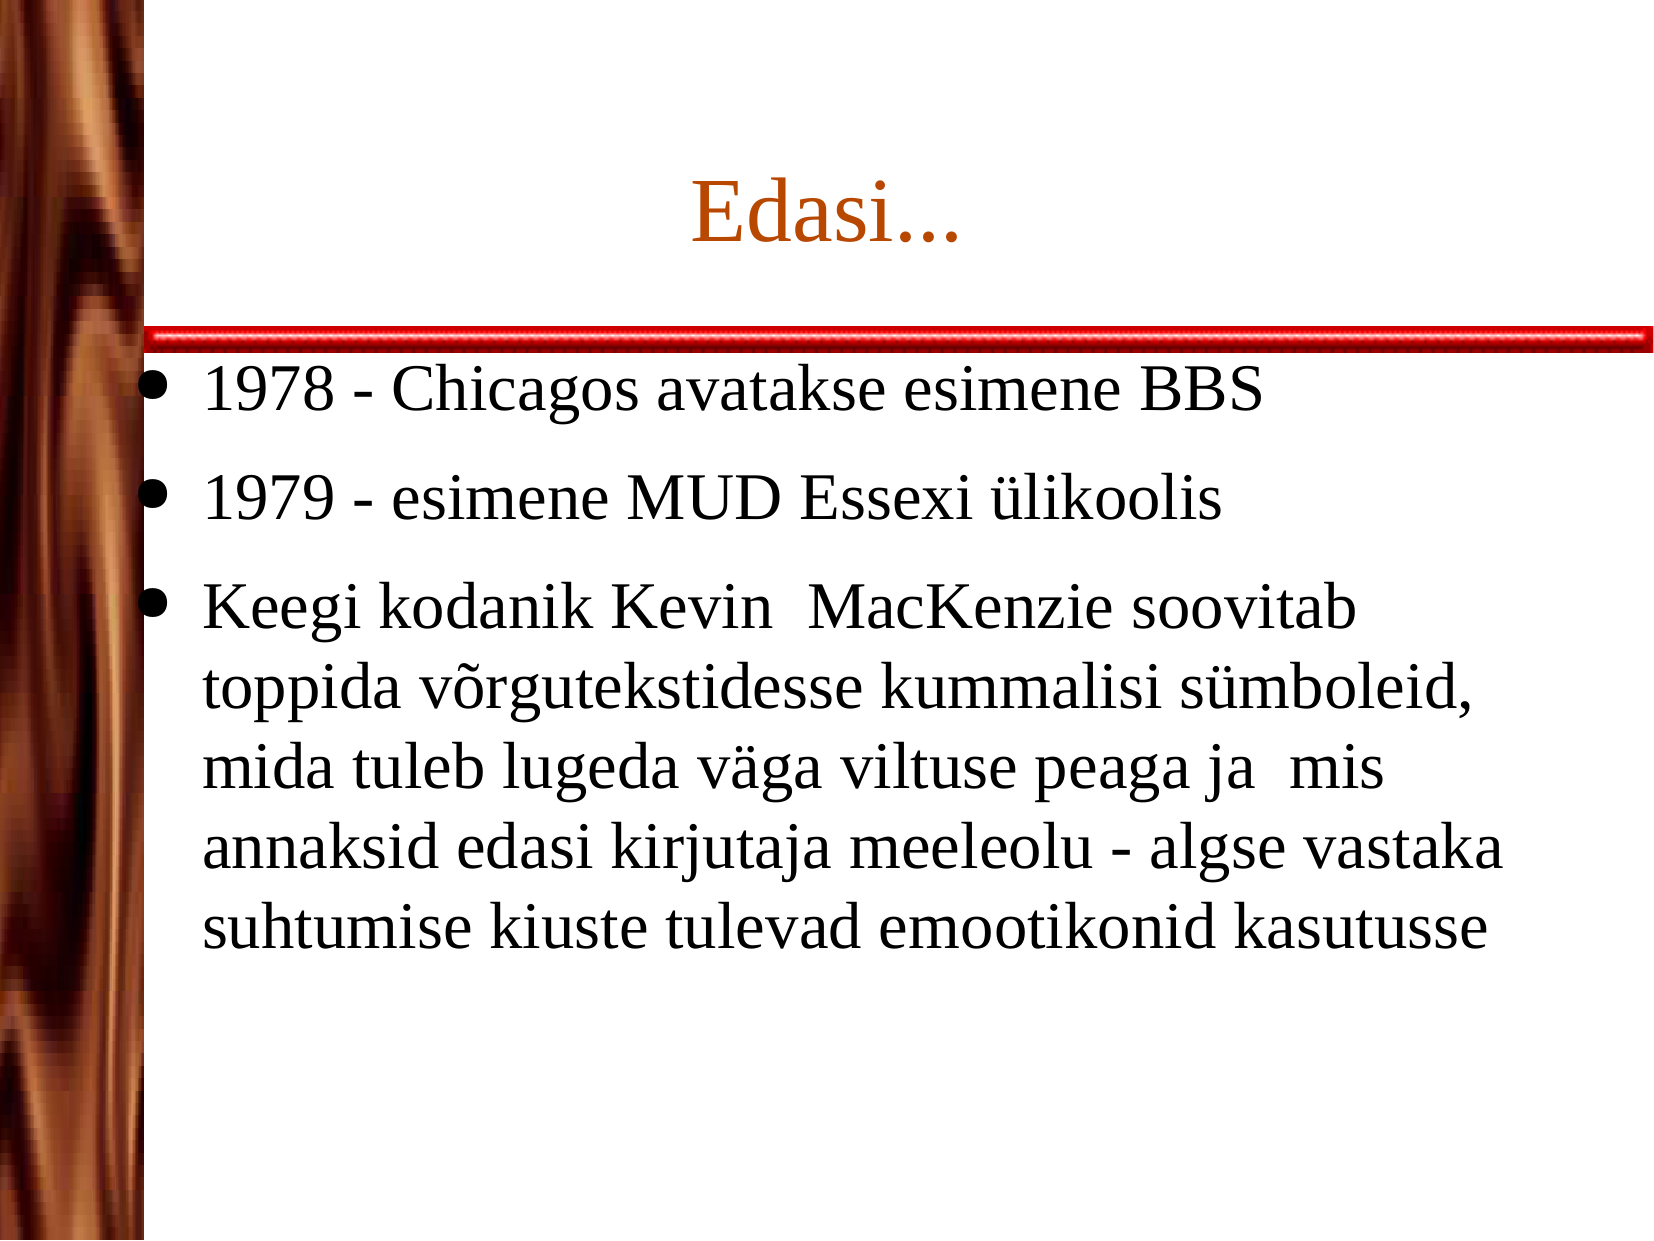

# Edasi...
1978 - Chicagos avatakse esimene BBS
1979 - esimene MUD Essexi ülikoolis
Keegi kodanik Kevin MacKenzie soovitab toppida võrgutekstidesse kummalisi sümboleid, mida tuleb lugeda väga viltuse peaga ja mis annaksid edasi kirjutaja meeleolu - algse vastaka suhtumise kiuste tulevad emootikonid kasutusse